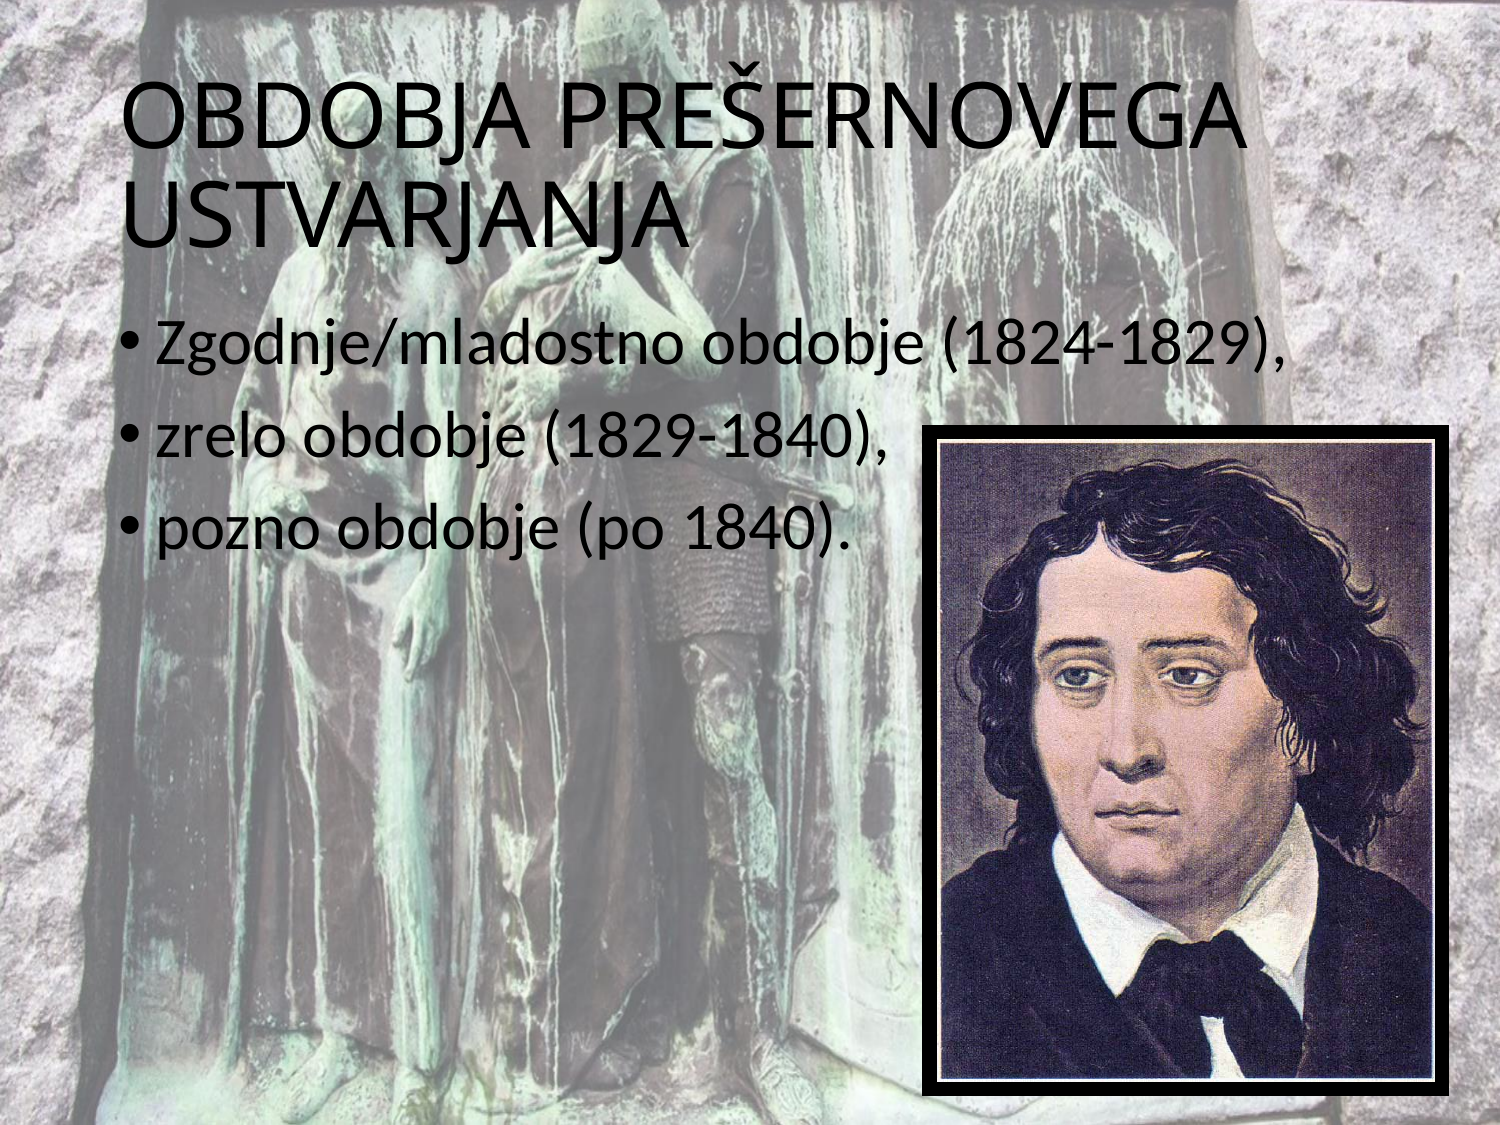

# OBDOBJA PREŠERNOVEGA USTVARJANJA
Zgodnje/mladostno obdobje (1824-1829),
zrelo obdobje (1829-1840),
pozno obdobje (po 1840).